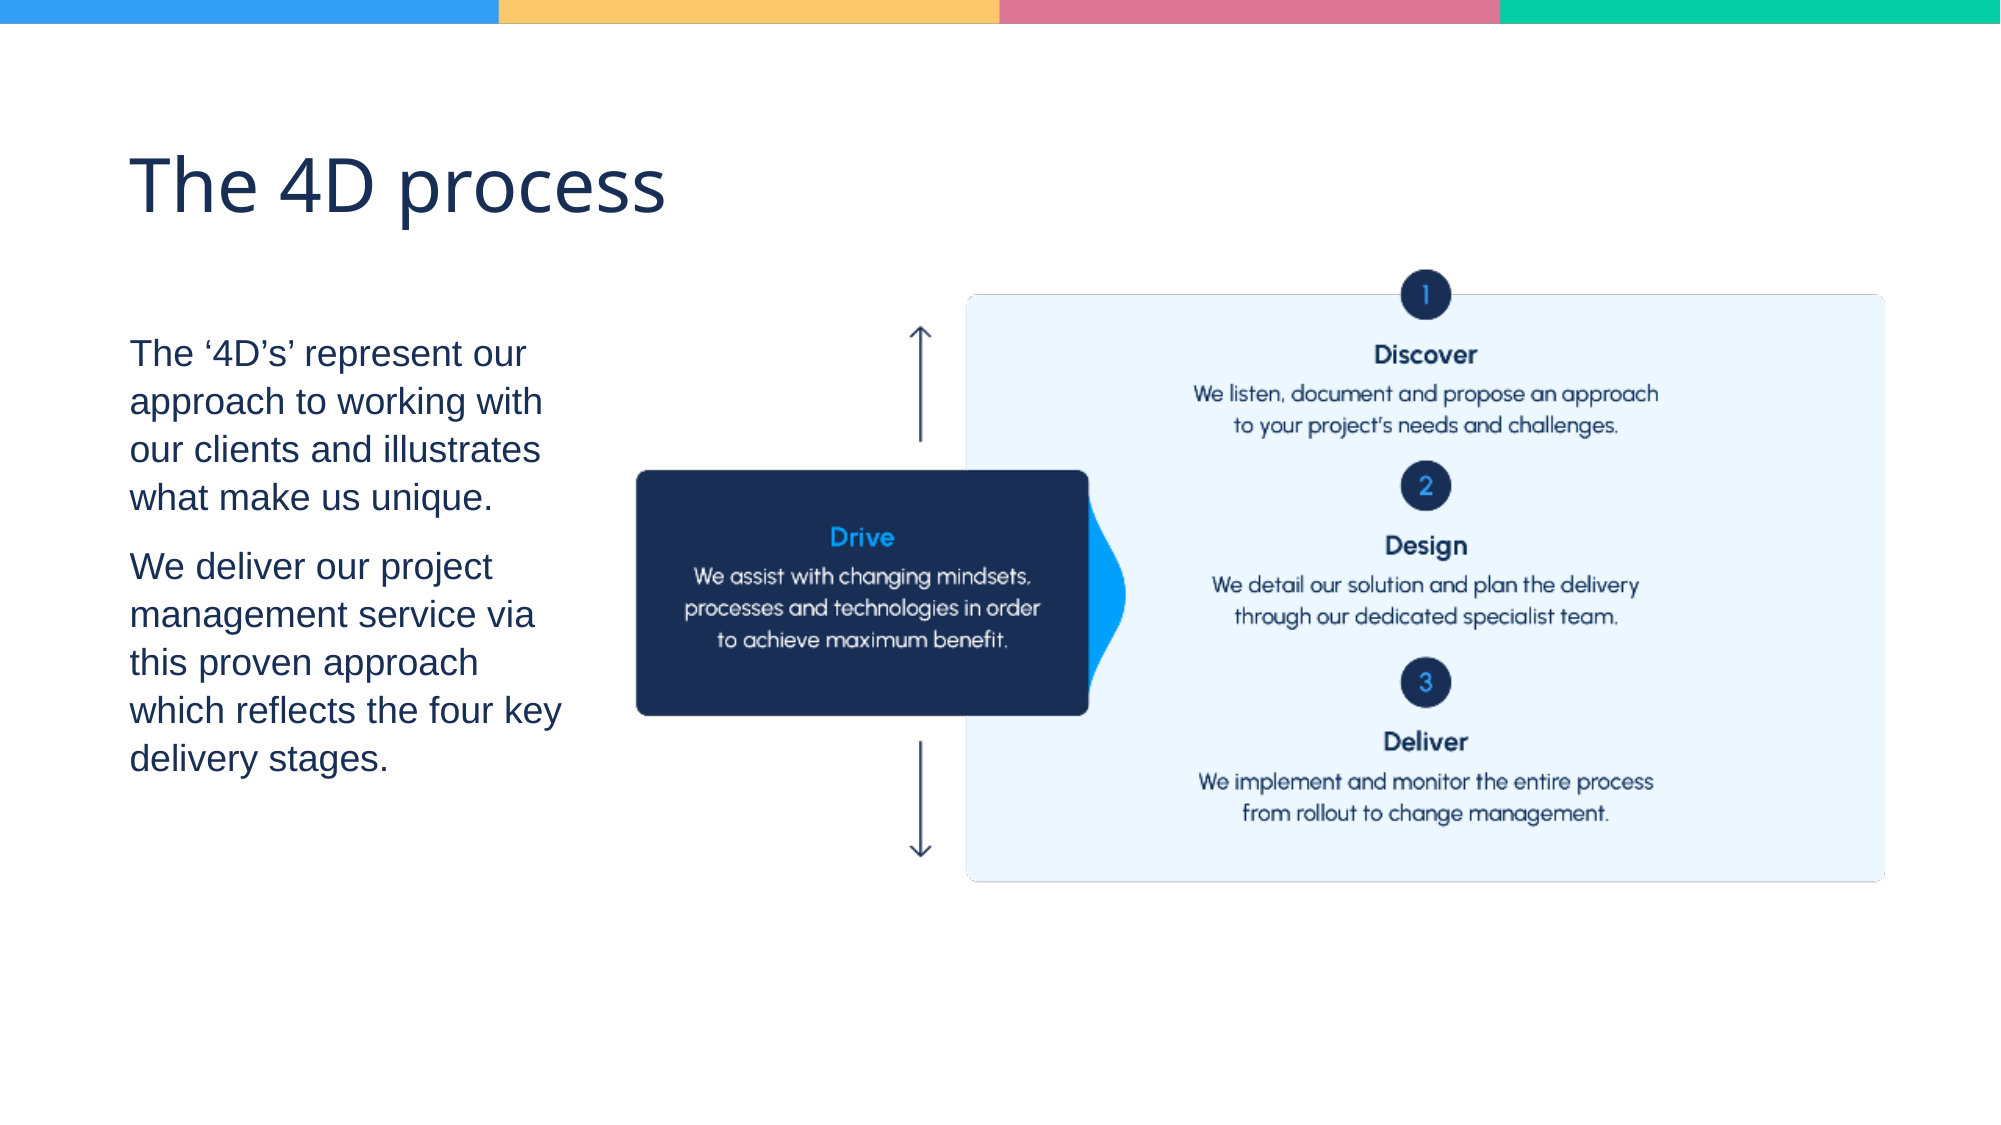

# The 4D process
The ‘4D’s’ represent our approach to working with our clients and illustrates what make us unique.
We deliver our project management service via this proven approach which reflects the four key delivery stages.